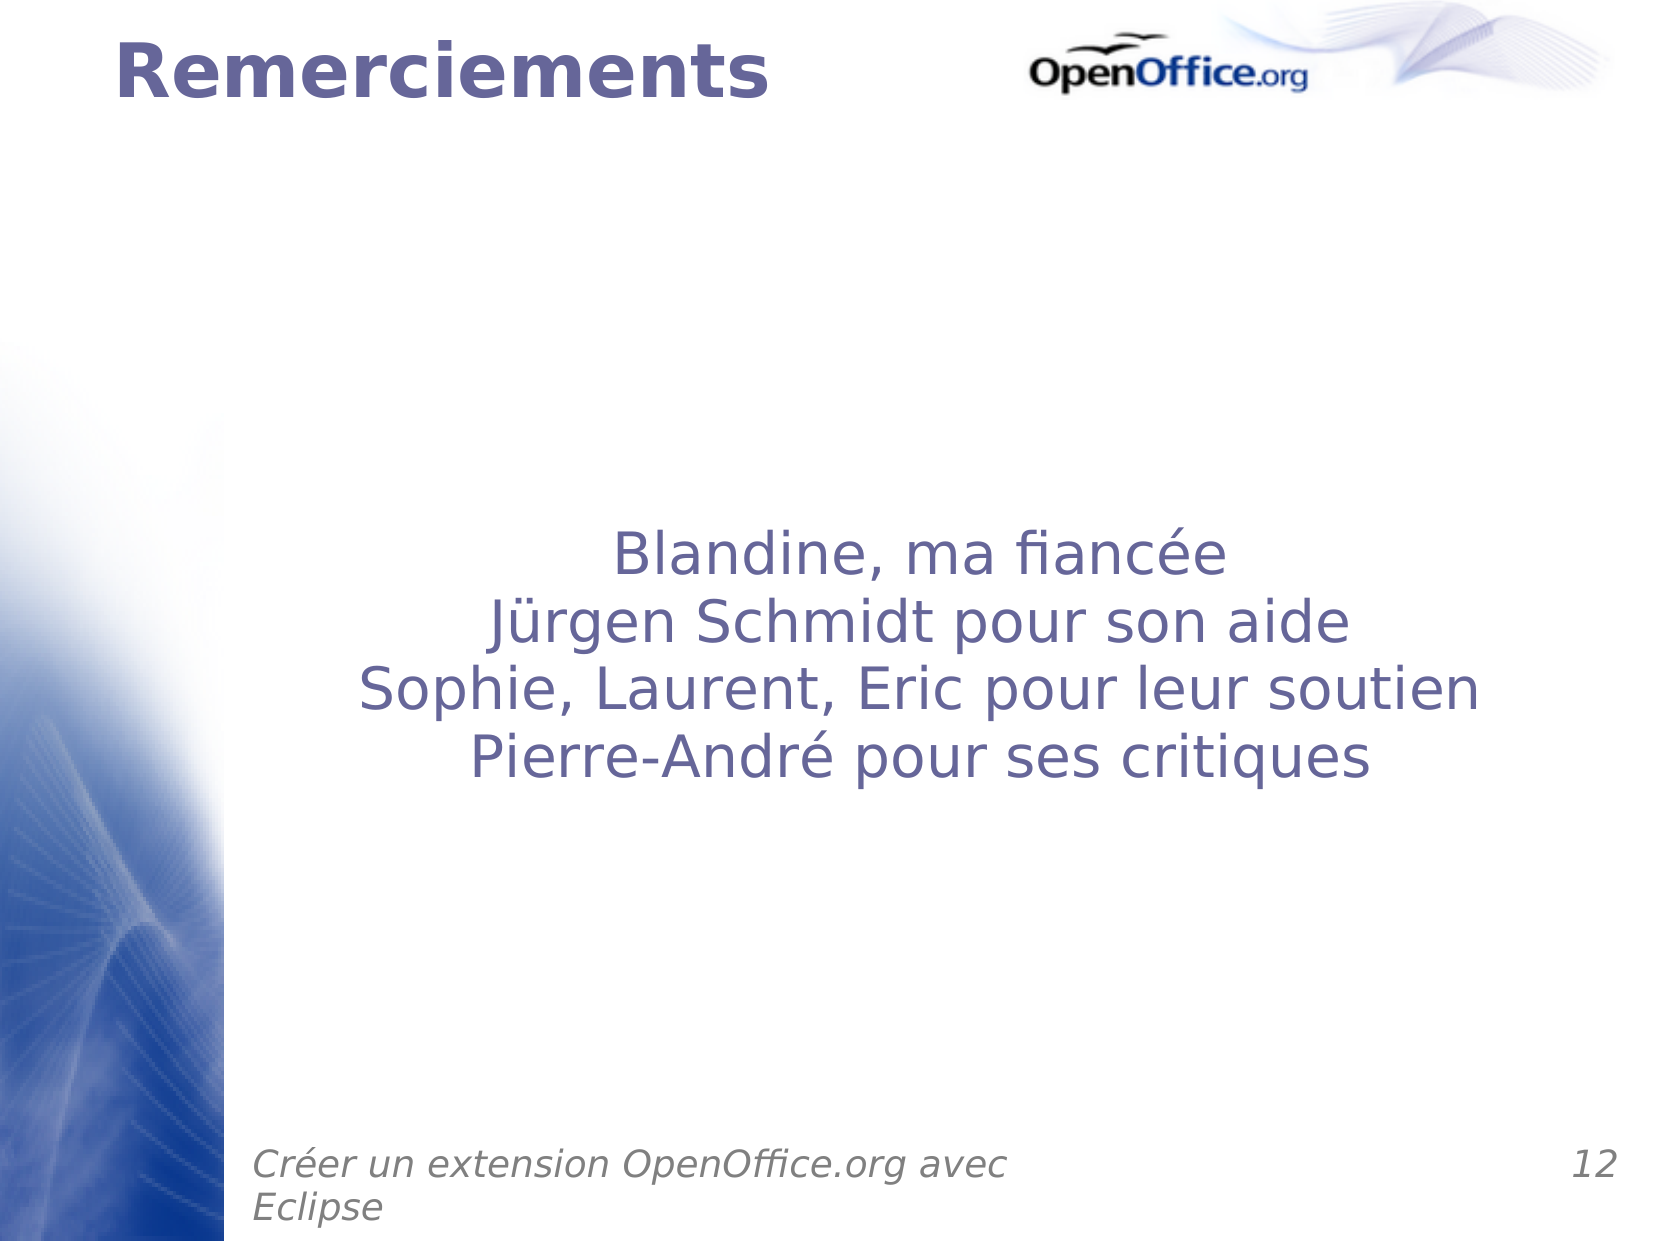

# Remerciements
Blandine, ma fiancée
Jürgen Schmidt pour son aide
Sophie, Laurent, Eric pour leur soutien
Pierre-André pour ses critiques